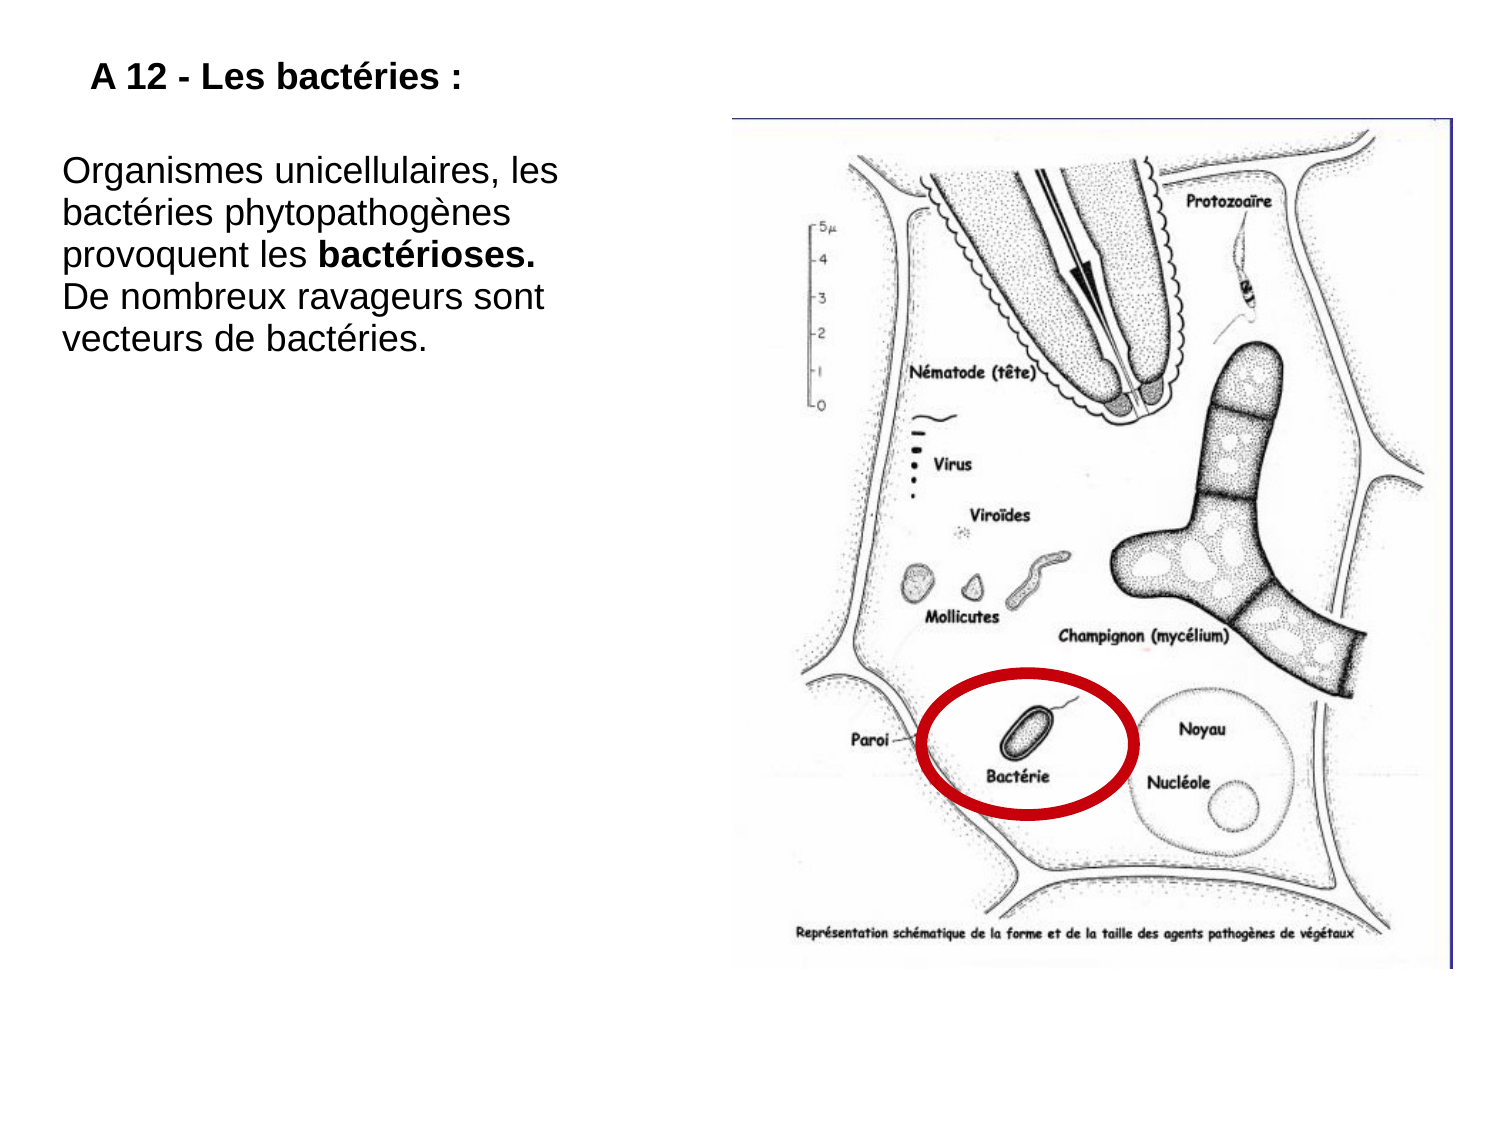

A 12 - Les bactéries :
Organismes unicellulaires, les bactéries phytopathogènes provoquent les bactérioses.
De nombreux ravageurs sont vecteurs de bactéries.